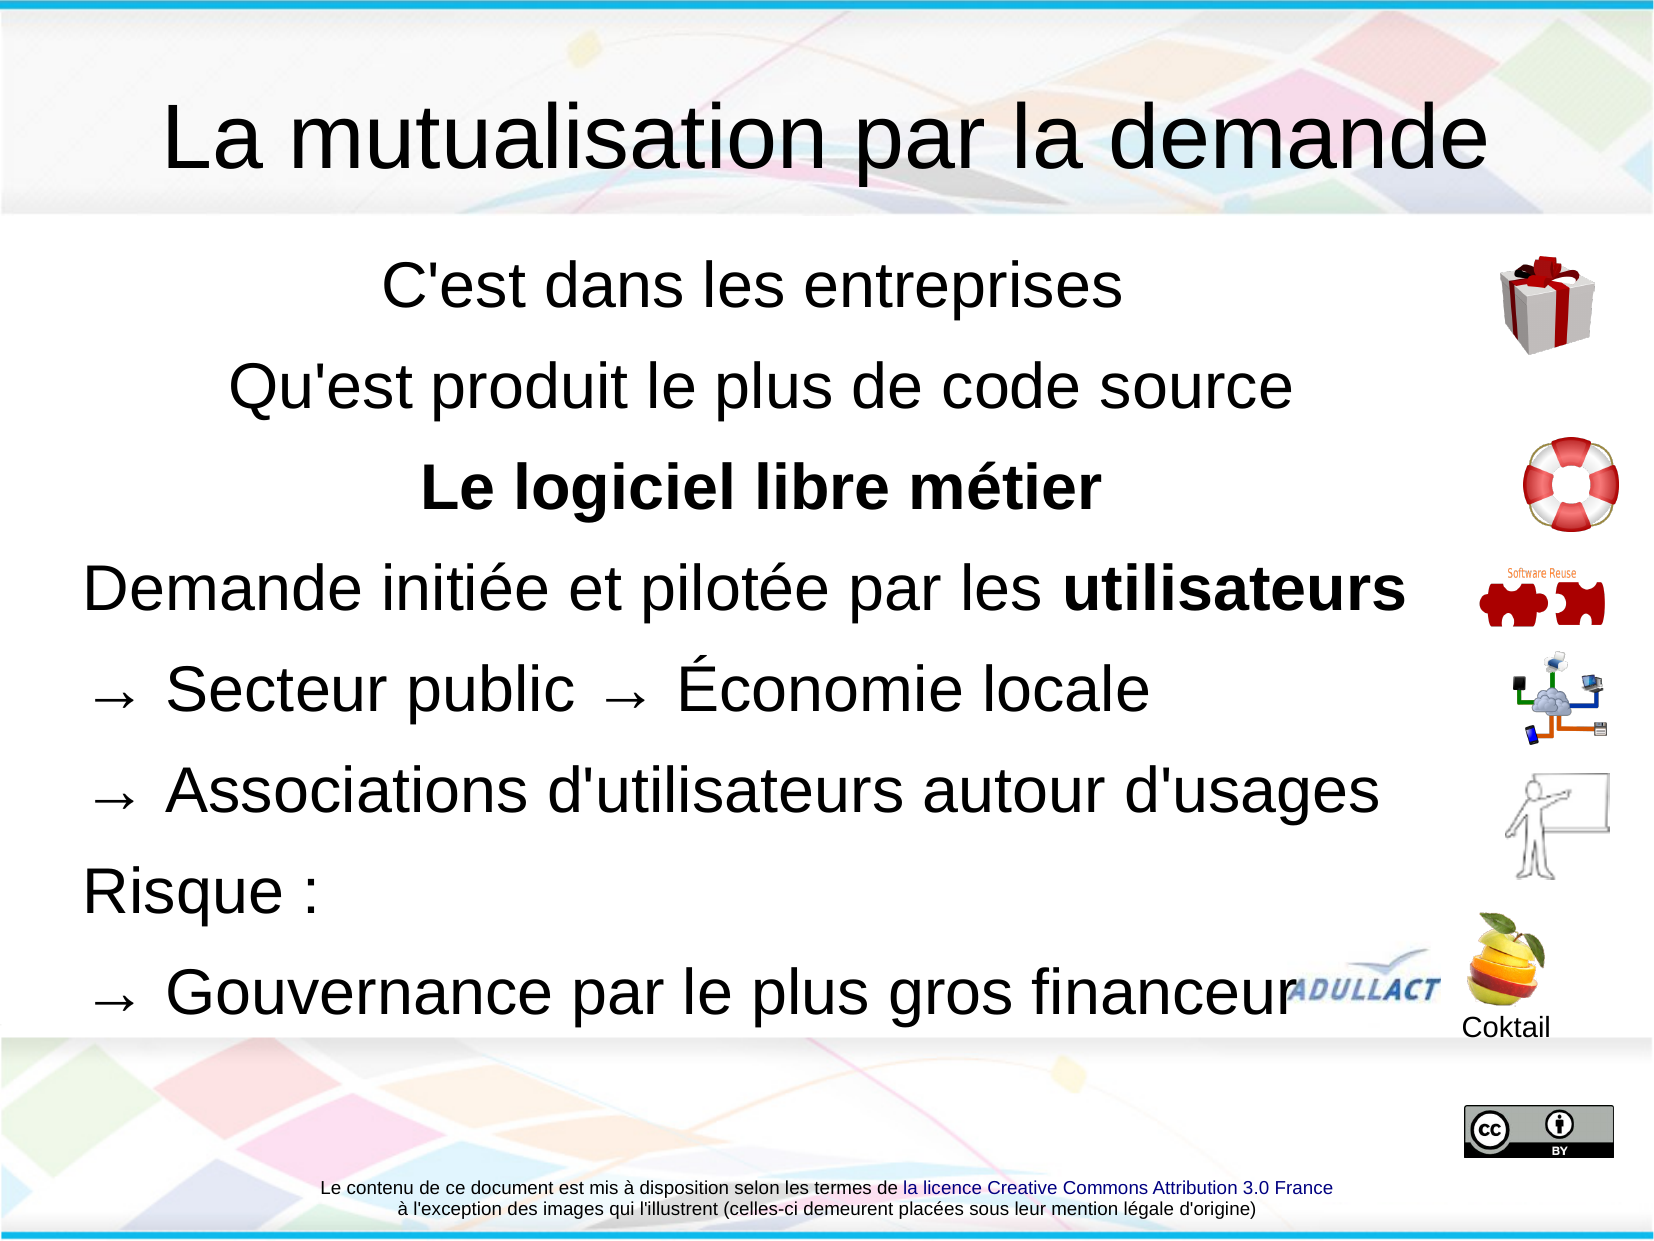

# La mutualisation par la demande
C'est dans les entreprises
Qu'est produit le plus de code source
Le logiciel libre métier
Demande initiée et pilotée par les utilisateurs
→ Secteur public → Économie locale
→ Associations d'utilisateurs autour d'usages
Risque :
→ Gouvernance par le plus gros financeur
Coktail